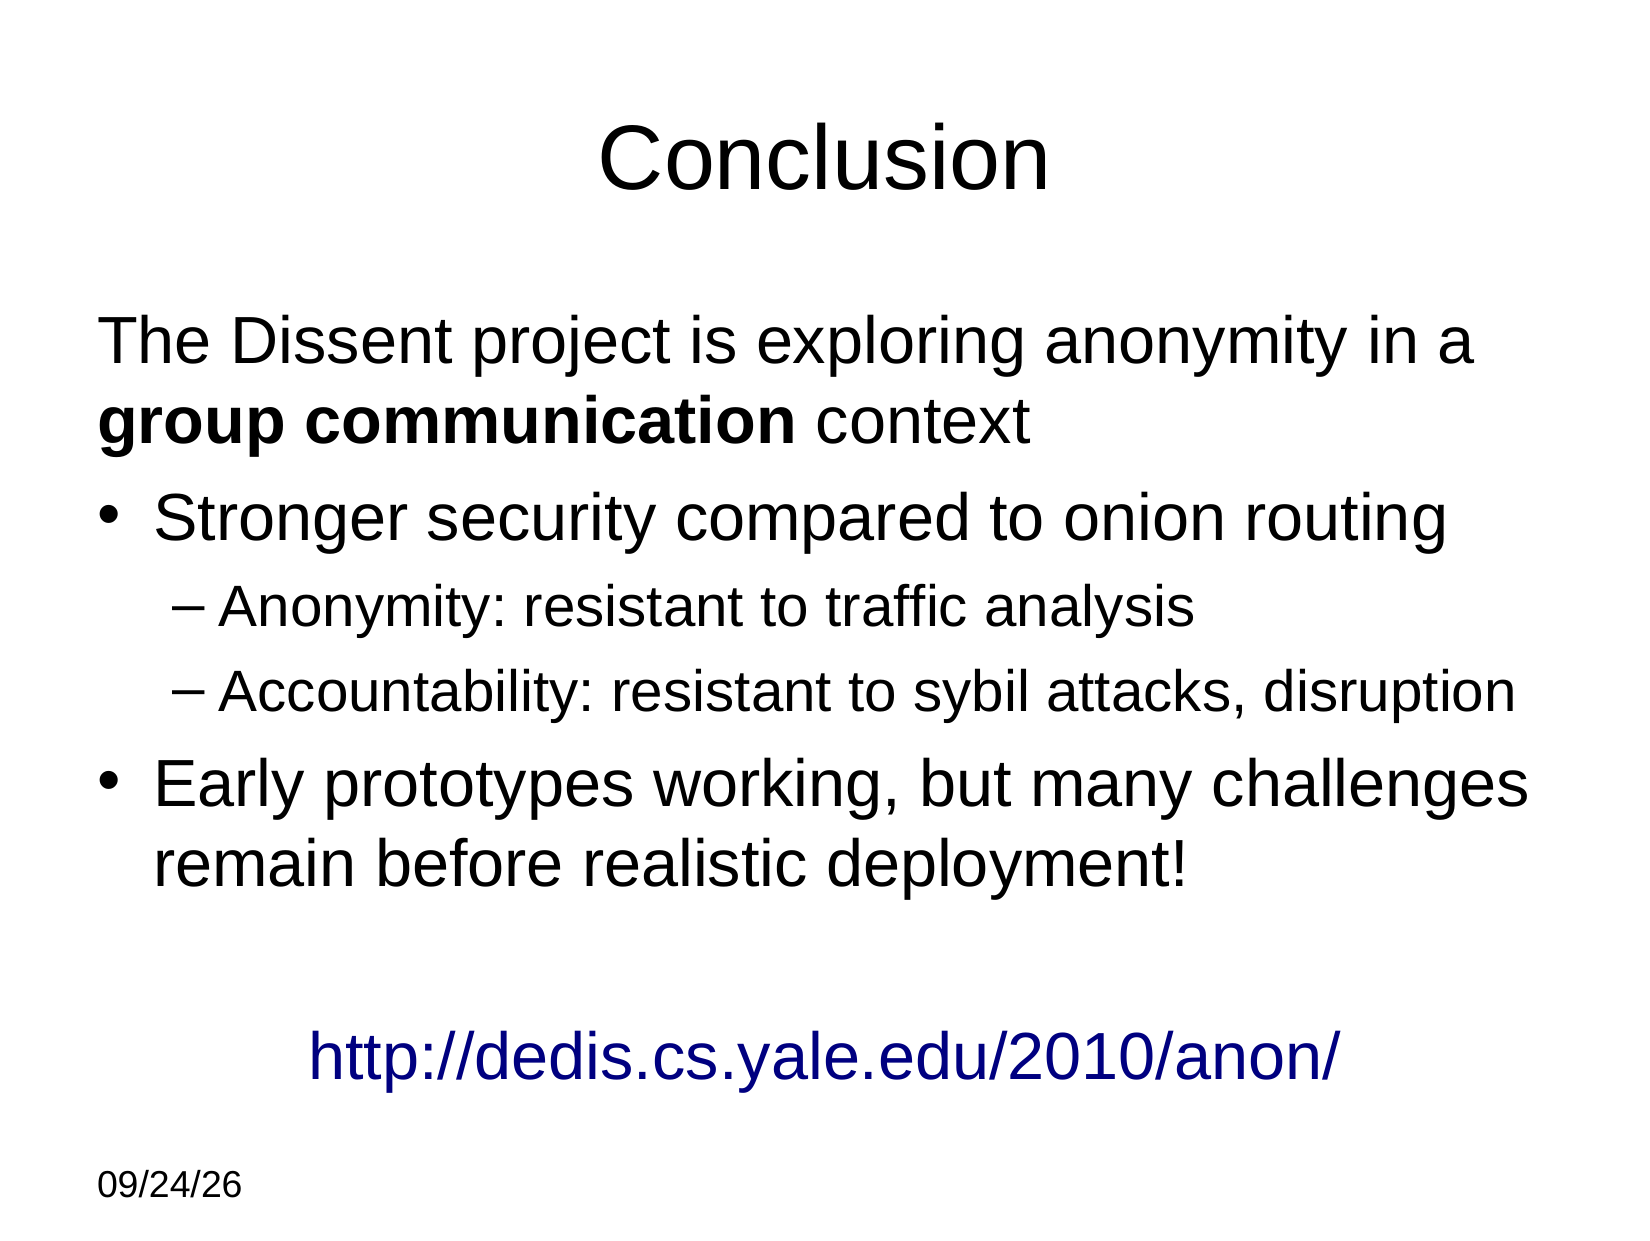

# Conclusion
The Dissent project is exploring anonymity in a group communication context
Stronger security compared to onion routing
Anonymity: resistant to traffic analysis
Accountability: resistant to sybil attacks, disruption
Early prototypes working, but many challenges remain before realistic deployment!
http://dedis.cs.yale.edu/2010/anon/